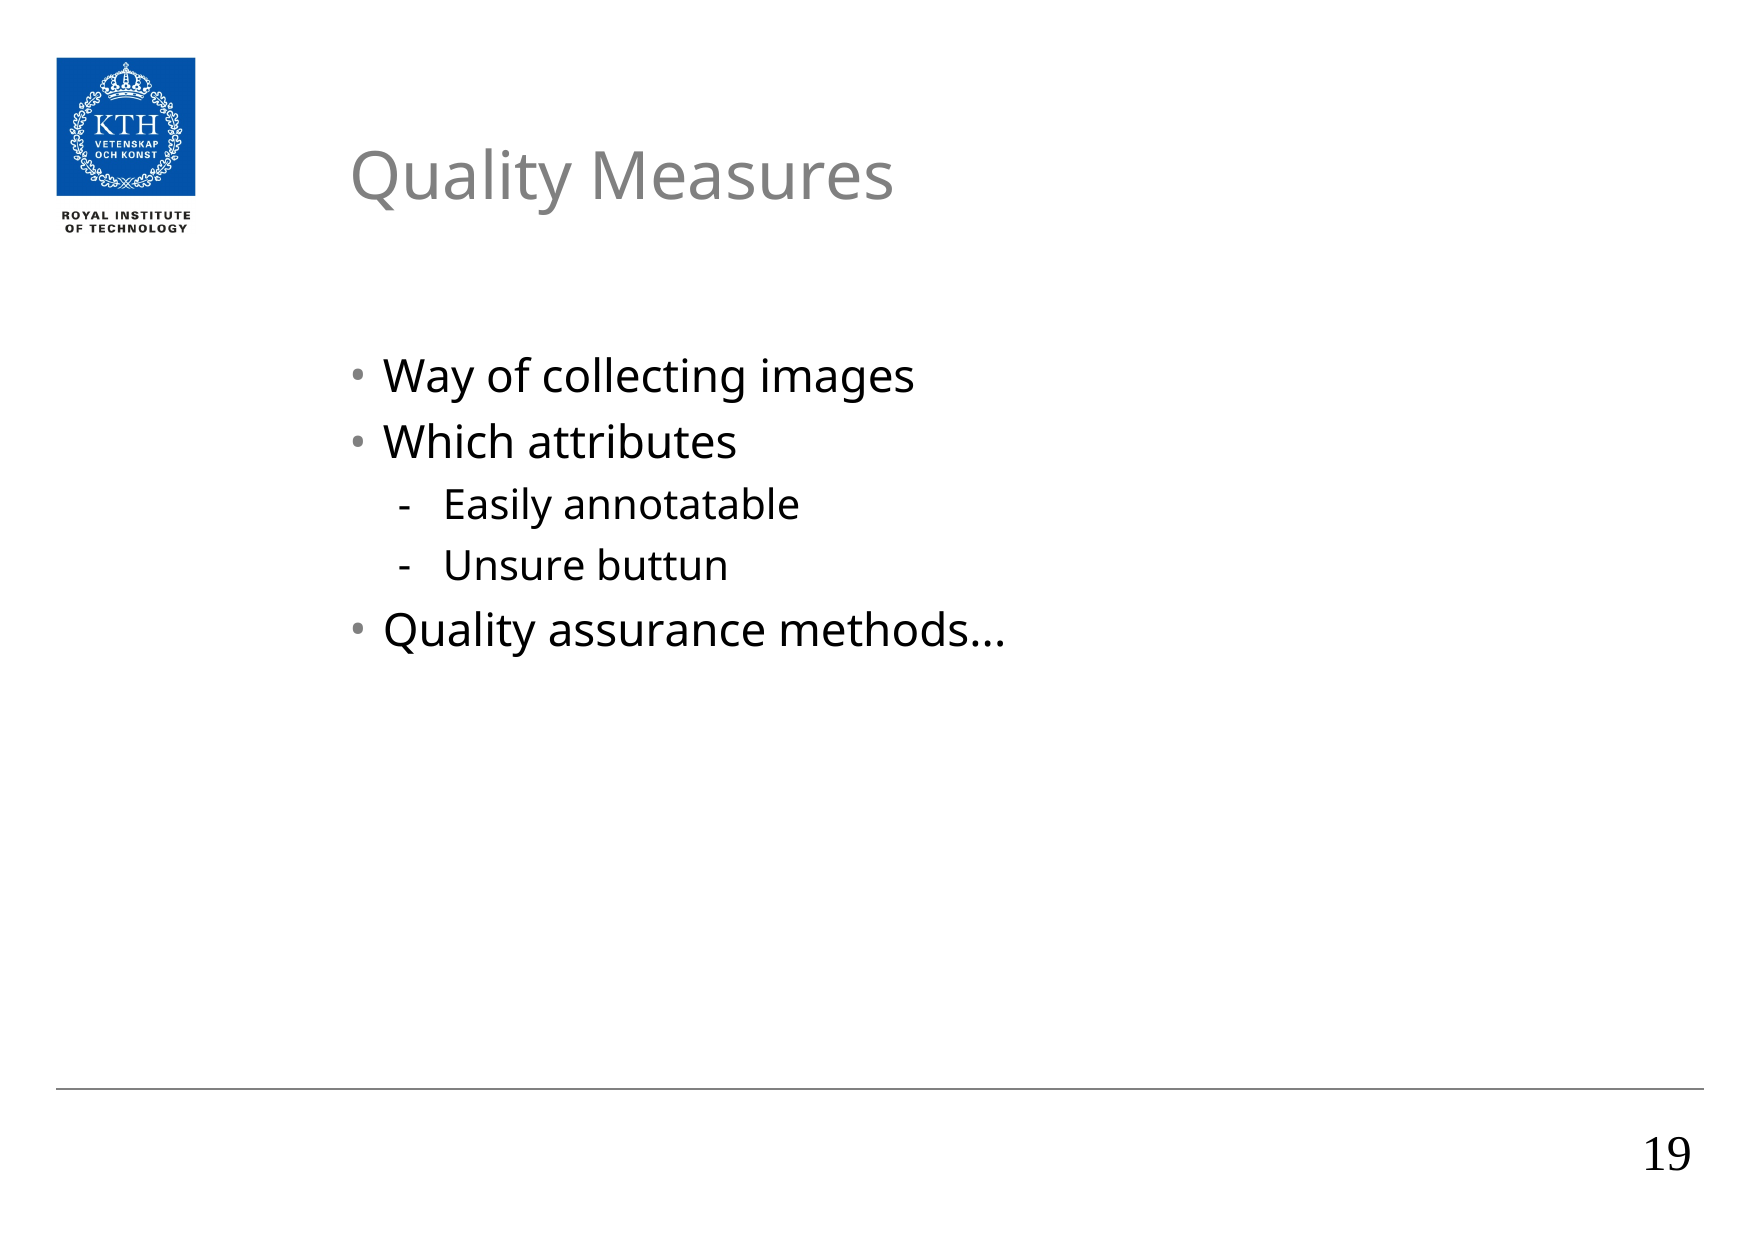

# Quality Measures
Way of collecting images
Which attributes
 Easily annotatable
 Unsure buttun
Quality assurance methods...
19